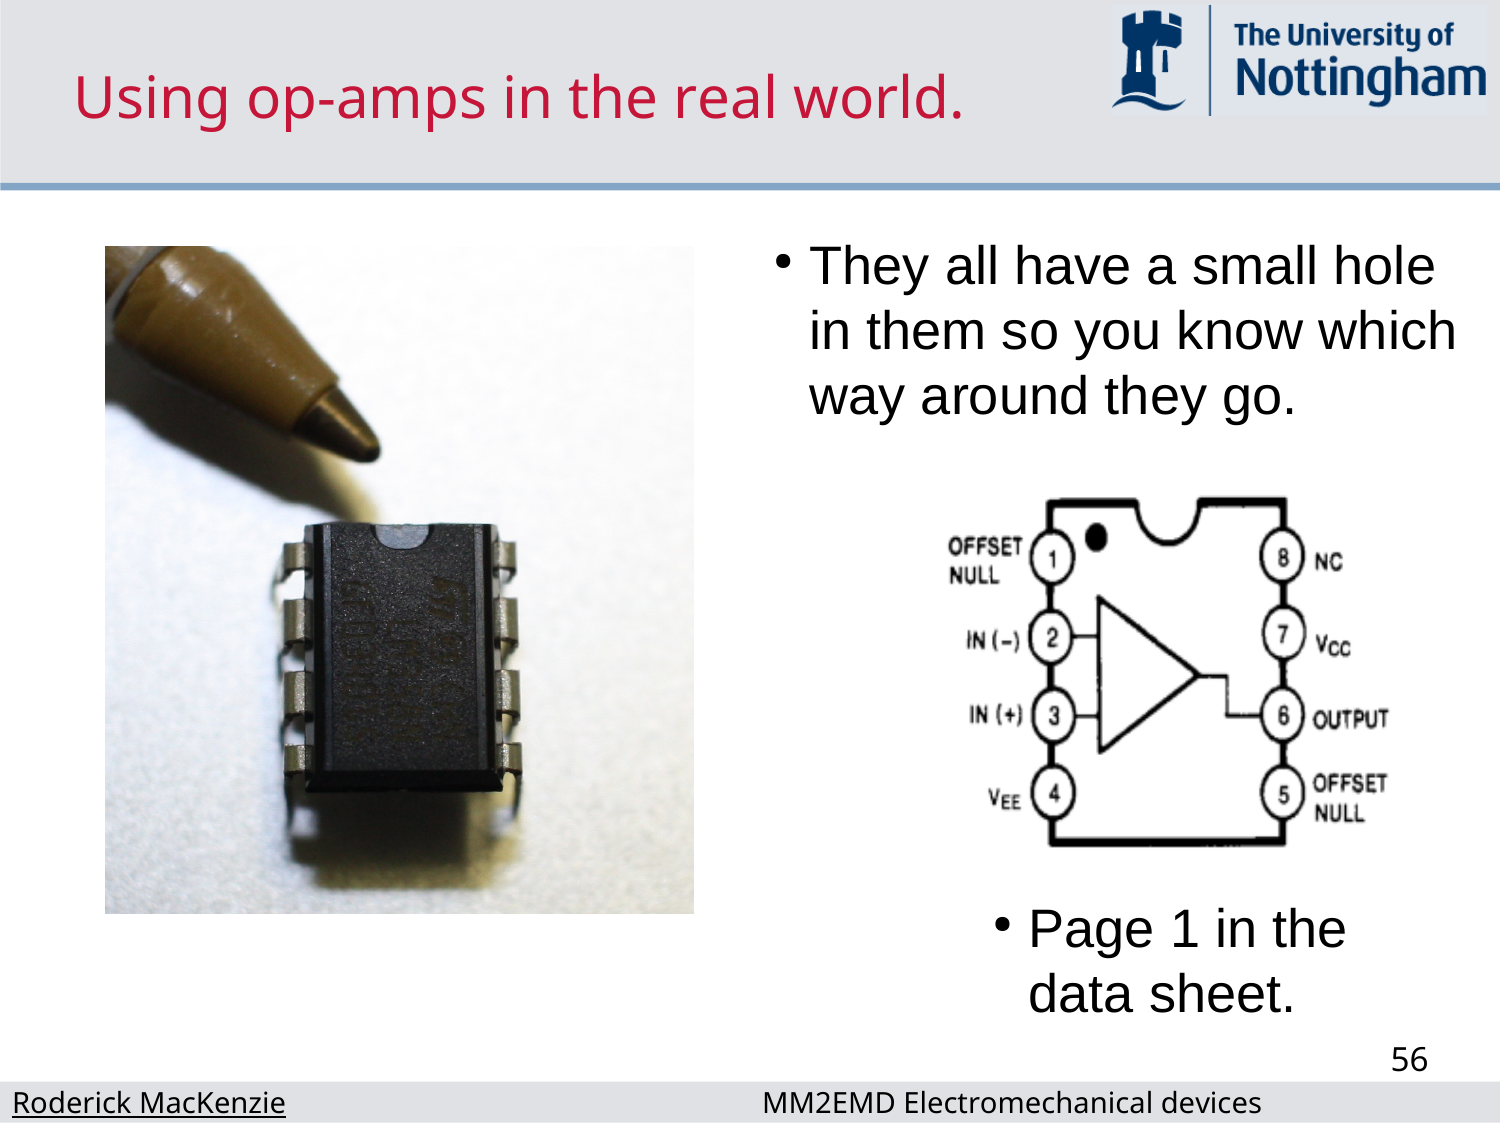

# Using op-amps in the real world.
They all have a small hole in them so you know which way around they go.
Page 1 in the data sheet.